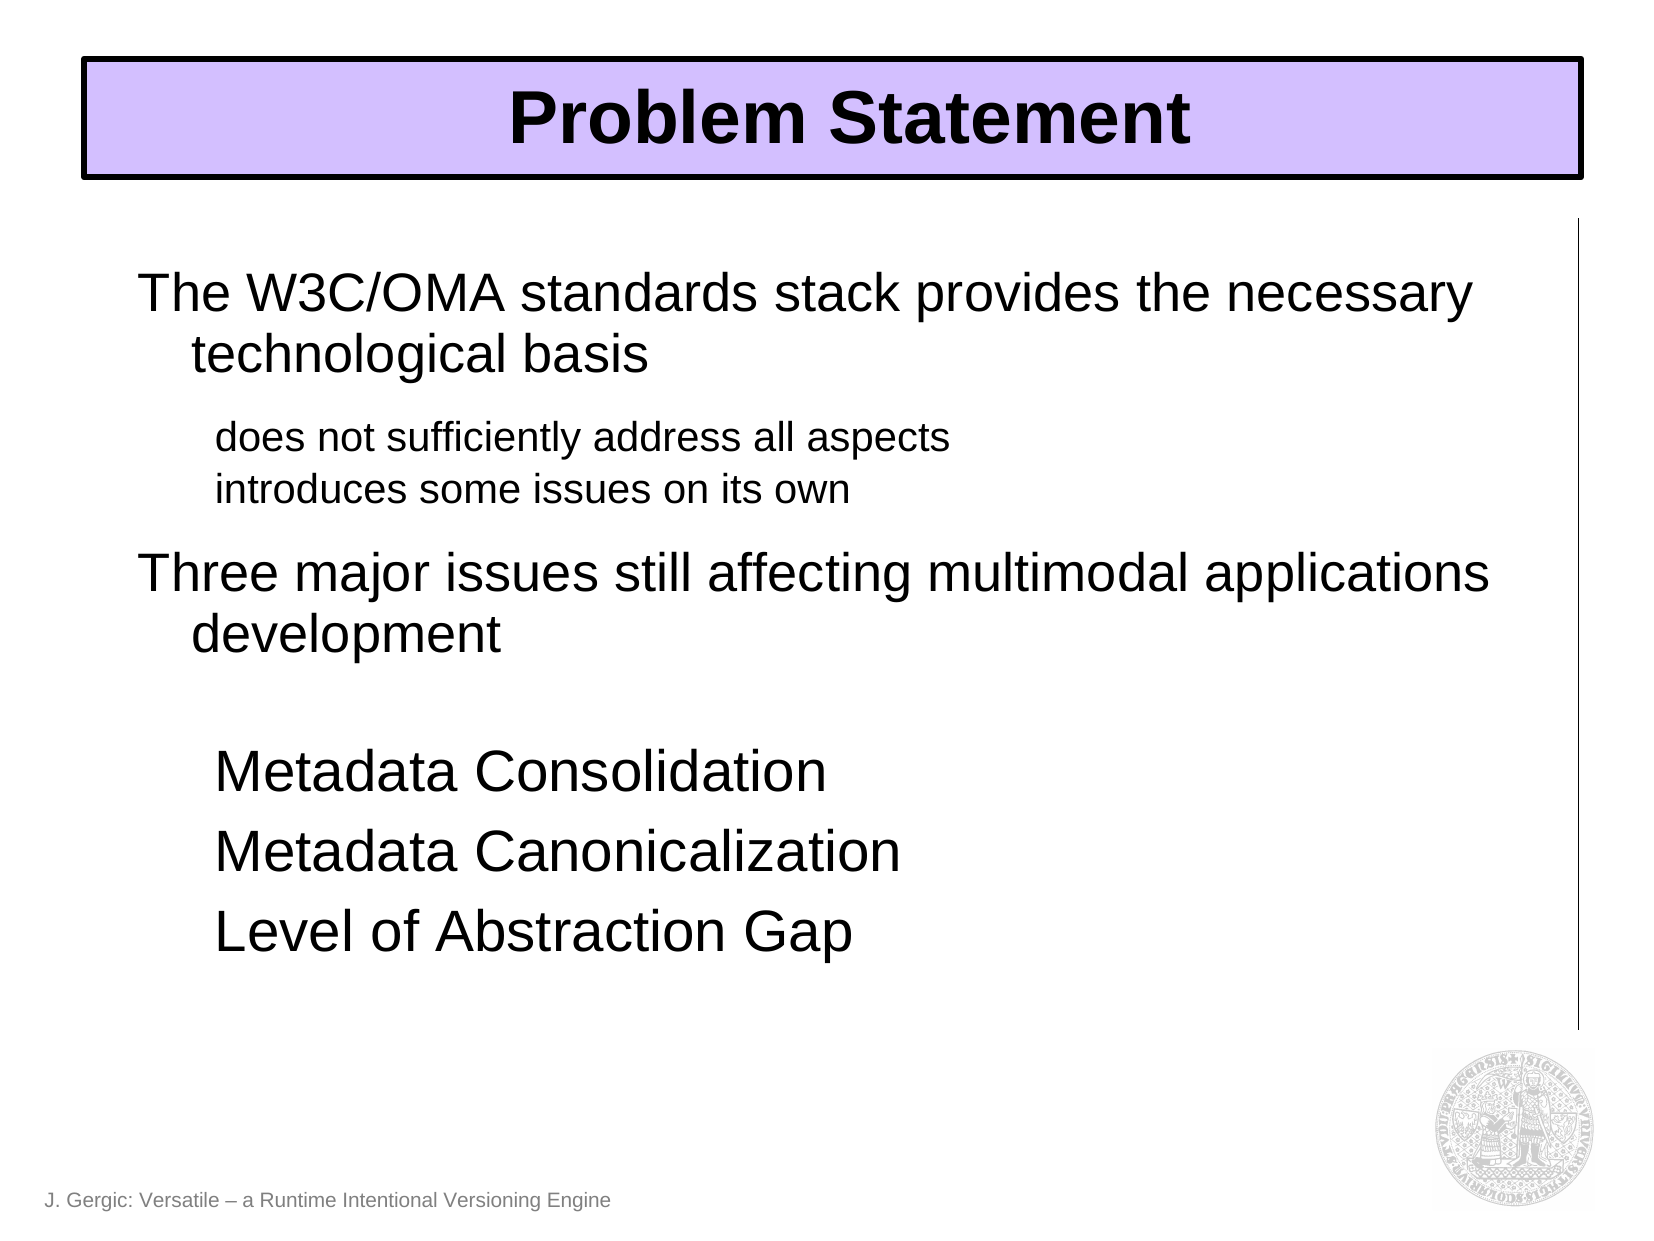

# Problem Statement
The W3C/OMA standards stack provides the necessary technological basis
does not sufficiently address all aspects
introduces some issues on its own
Three major issues still affecting multimodal applications development
Metadata Consolidation
Metadata Canonicalization
Level of Abstraction Gap